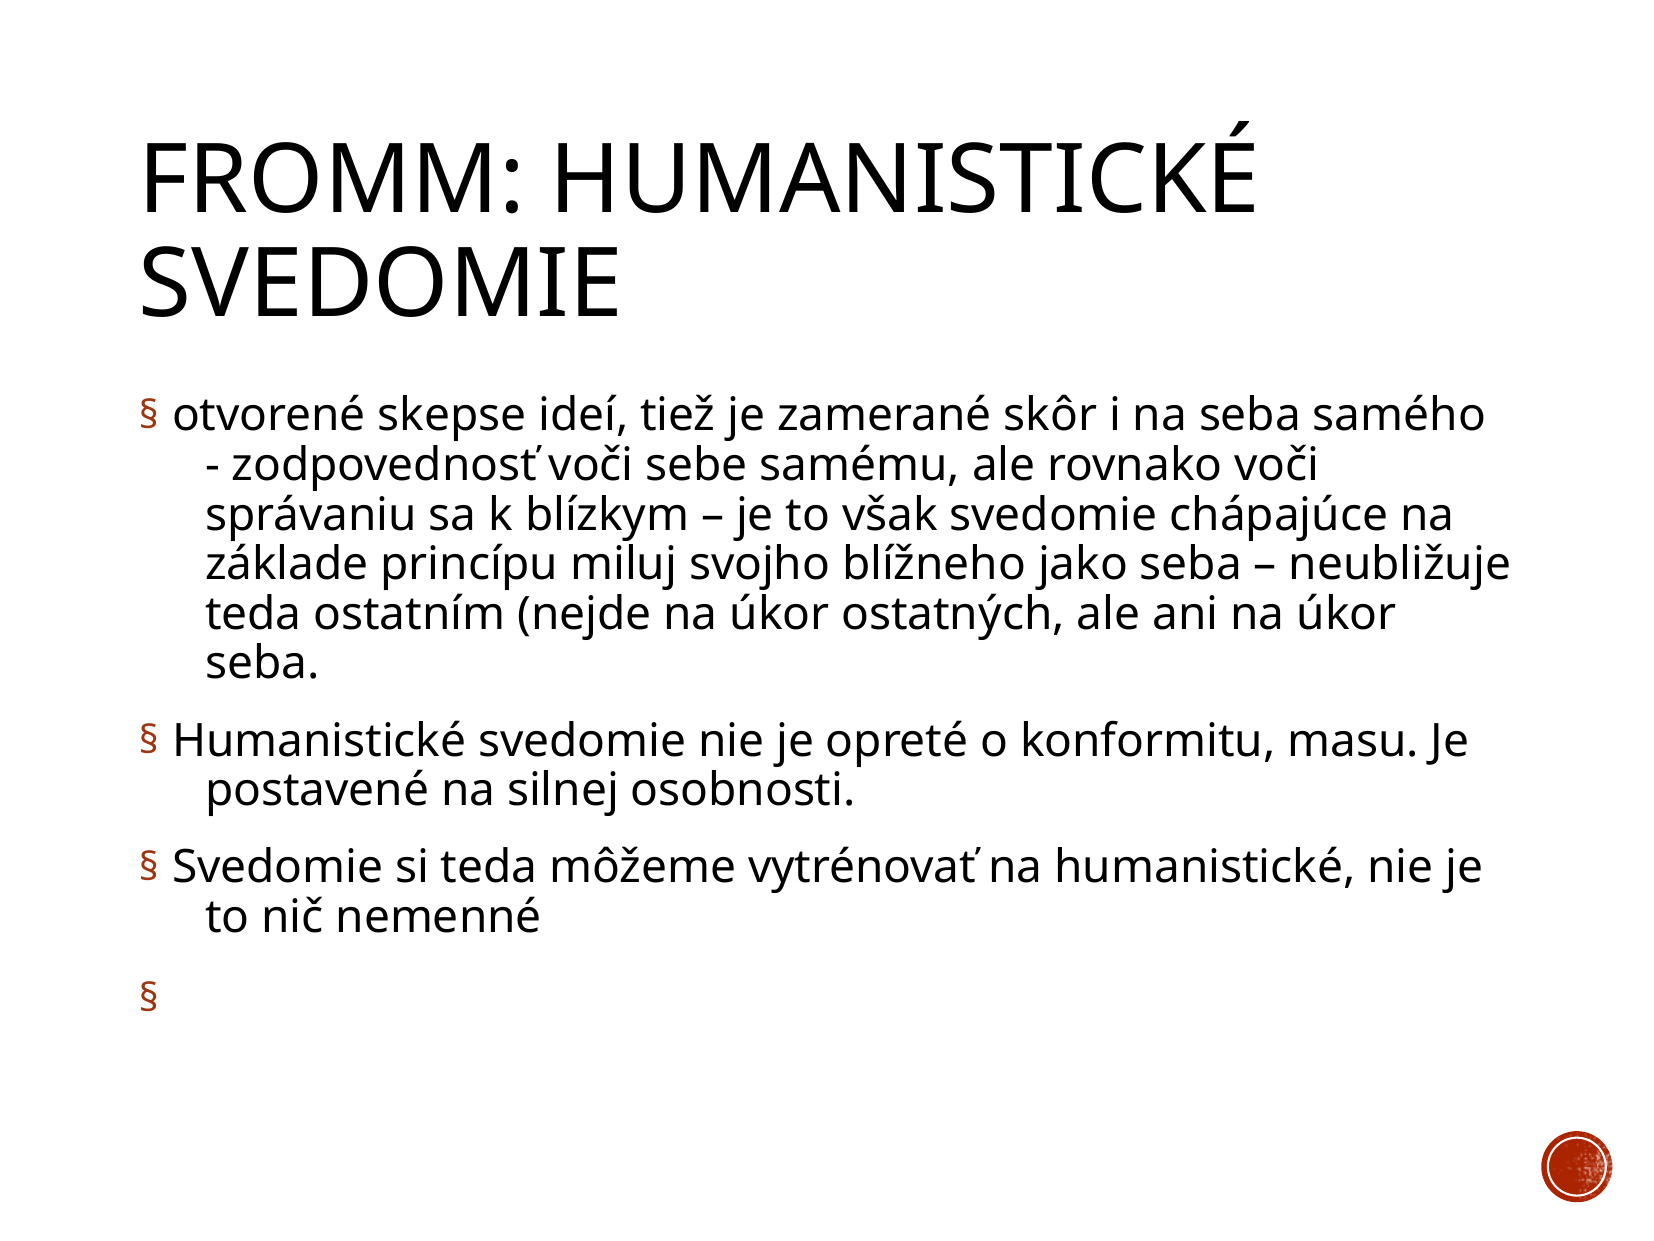

# Fromm: humanistické svedomie
otvorené skepse ideí, tiež je zamerané skôr i na seba samého - zodpovednosť voči sebe samému, ale rovnako voči správaniu sa k blízkym – je to však svedomie chápajúce na základe princípu miluj svojho blížneho jako seba – neubližuje teda ostatním (nejde na úkor ostatných, ale ani na úkor seba.
Humanistické svedomie nie je opreté o konformitu, masu. Je postavené na silnej osobnosti.
Svedomie si teda môžeme vytrénovať na humanistické, nie je to nič nemenné